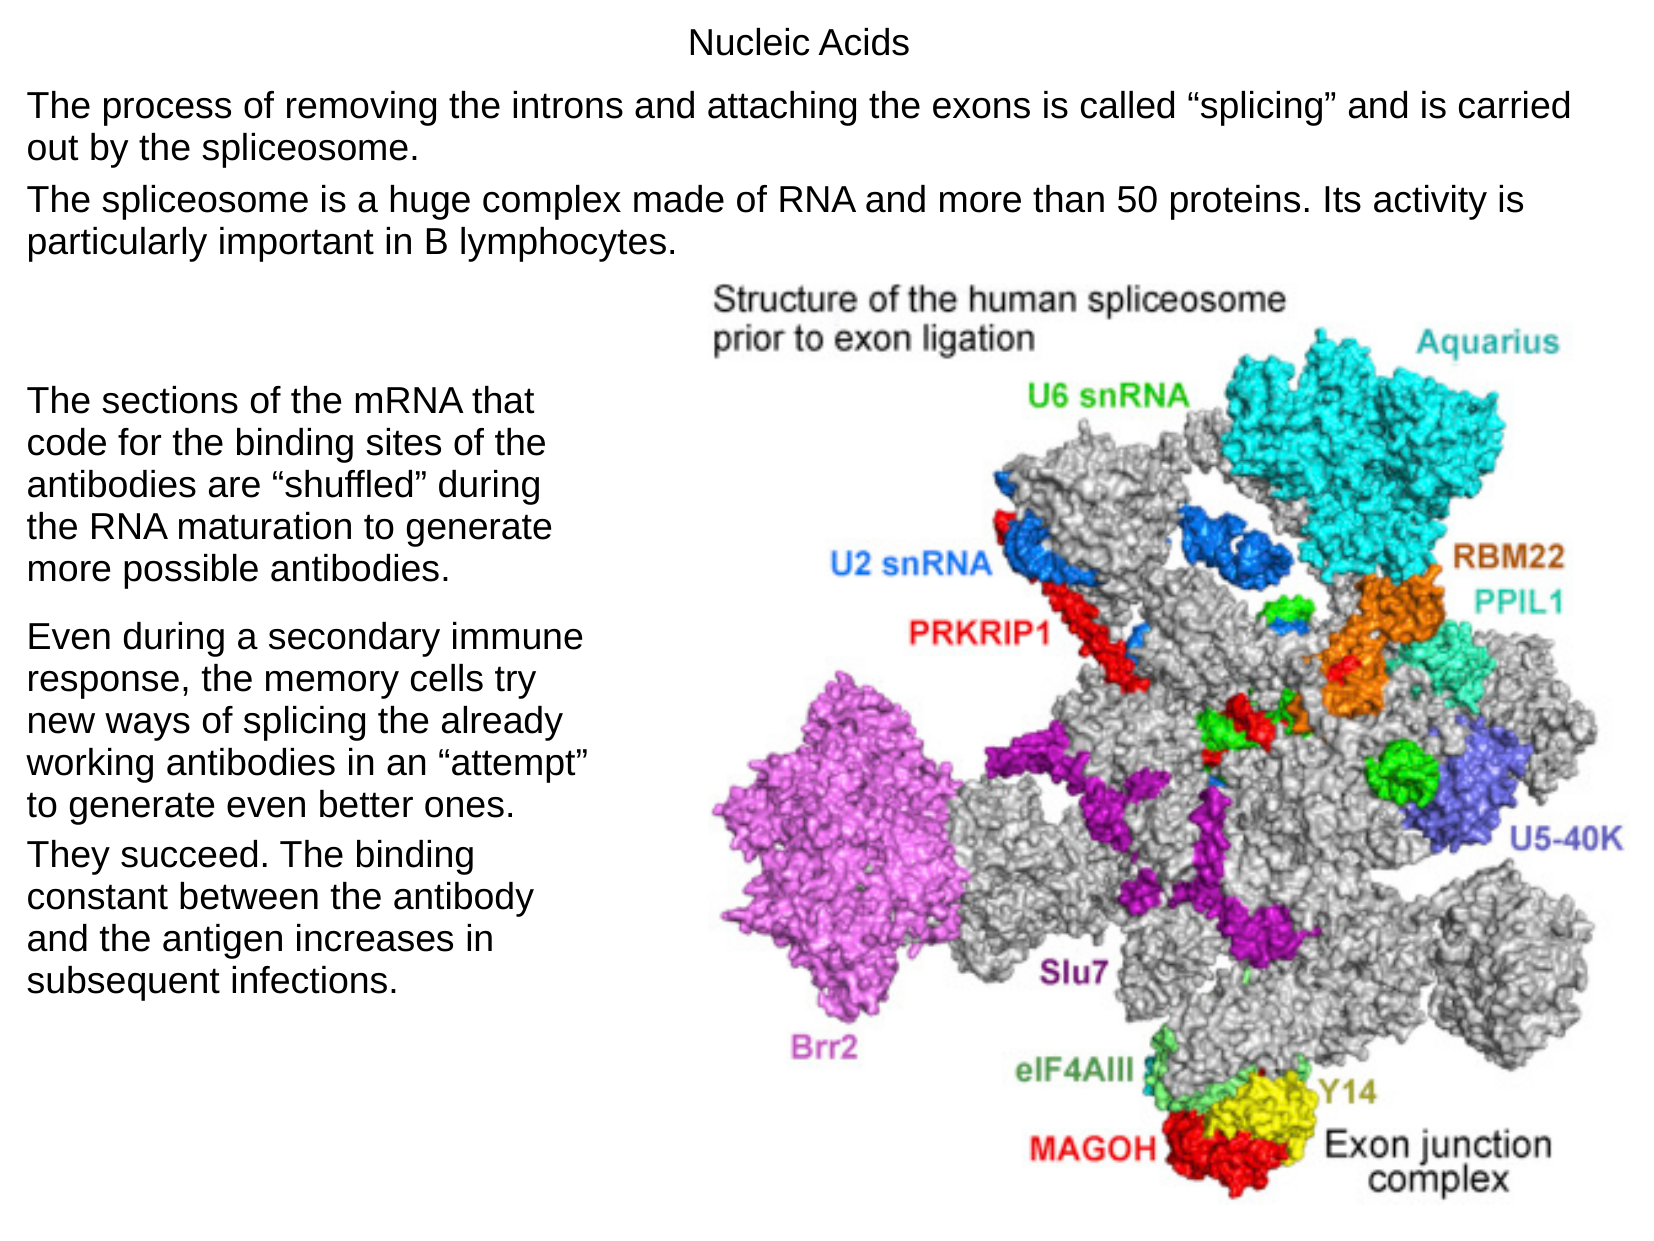

Nucleic Acids
The process of removing the introns and attaching the exons is called “splicing” and is carried out by the spliceosome.
The spliceosome is a huge complex made of RNA and more than 50 proteins. Its activity is particularly important in B lymphocytes.
The sections of the mRNA that code for the binding sites of the antibodies are “shuffled” during the RNA maturation to generate more possible antibodies.
Even during a secondary immune response, the memory cells try new ways of splicing the already working antibodies in an “attempt” to generate even better ones.
They succeed. The binding constant between the antibody and the antigen increases in subsequent infections.